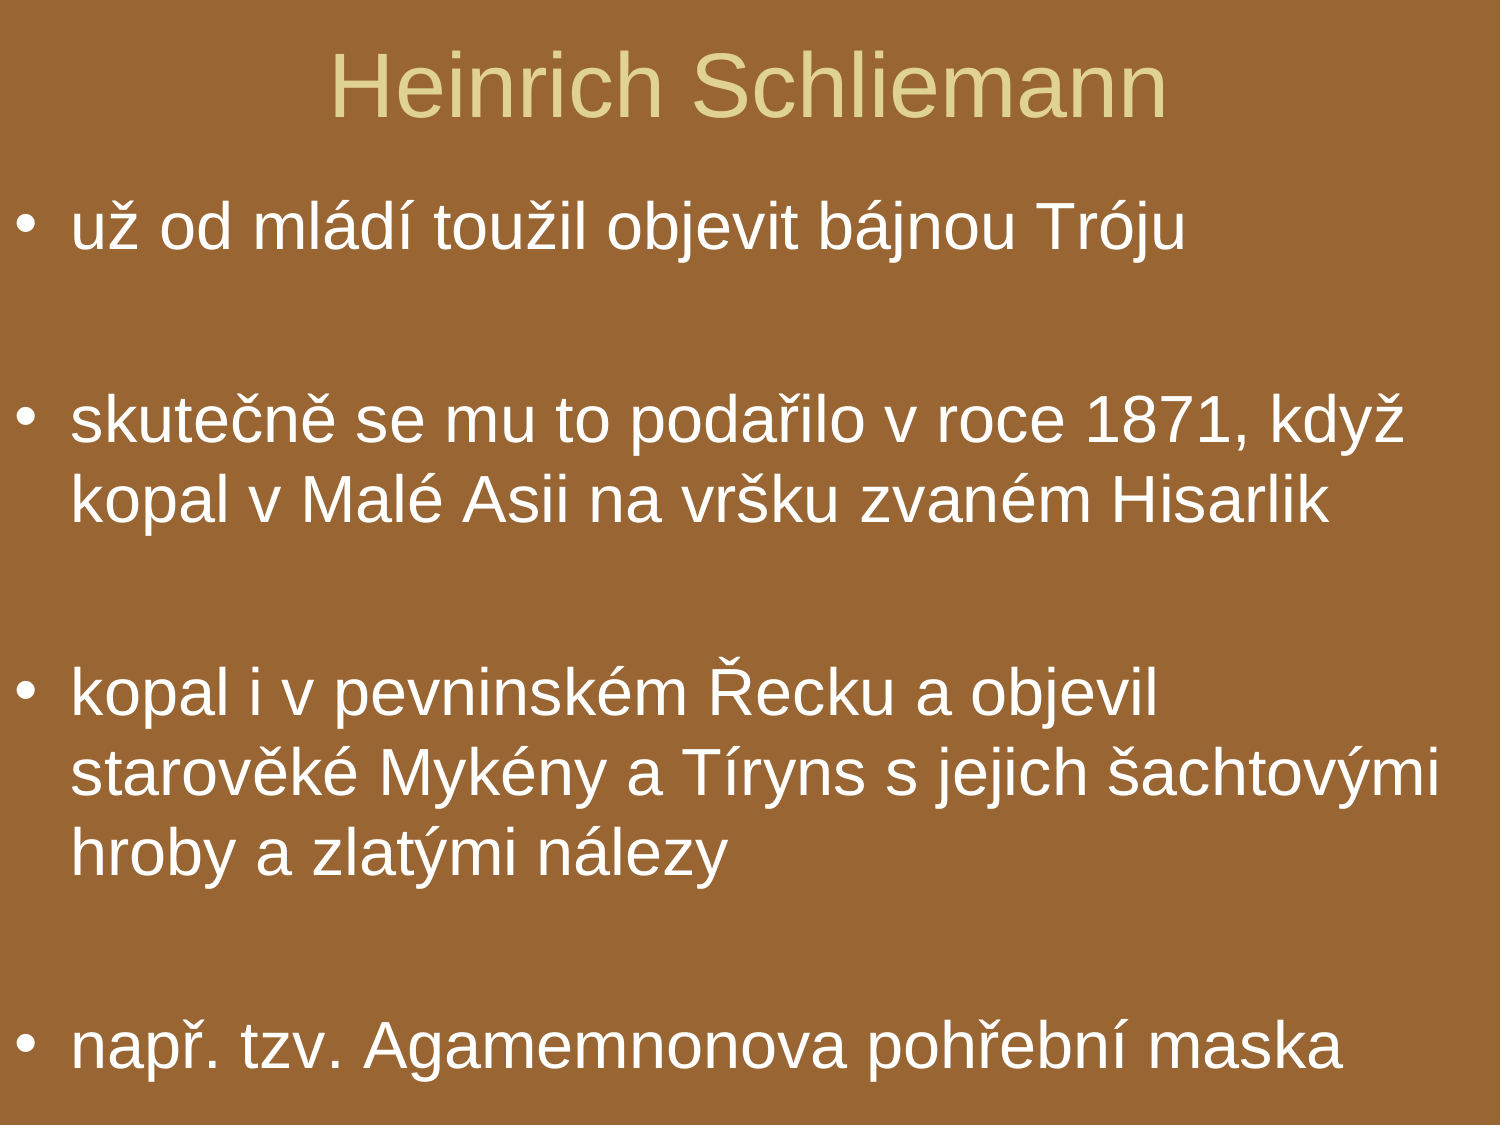

# Heinrich Schliemann
už od mládí toužil objevit bájnou Tróju
skutečně se mu to podařilo v roce 1871, když kopal v Malé Asii na vršku zvaném Hisarlik
kopal i v pevninském Řecku a objevil starověké Mykény a Tíryns s jejich šachtovými hroby a zlatými nálezy
např. tzv. Agamemnonova pohřební maska